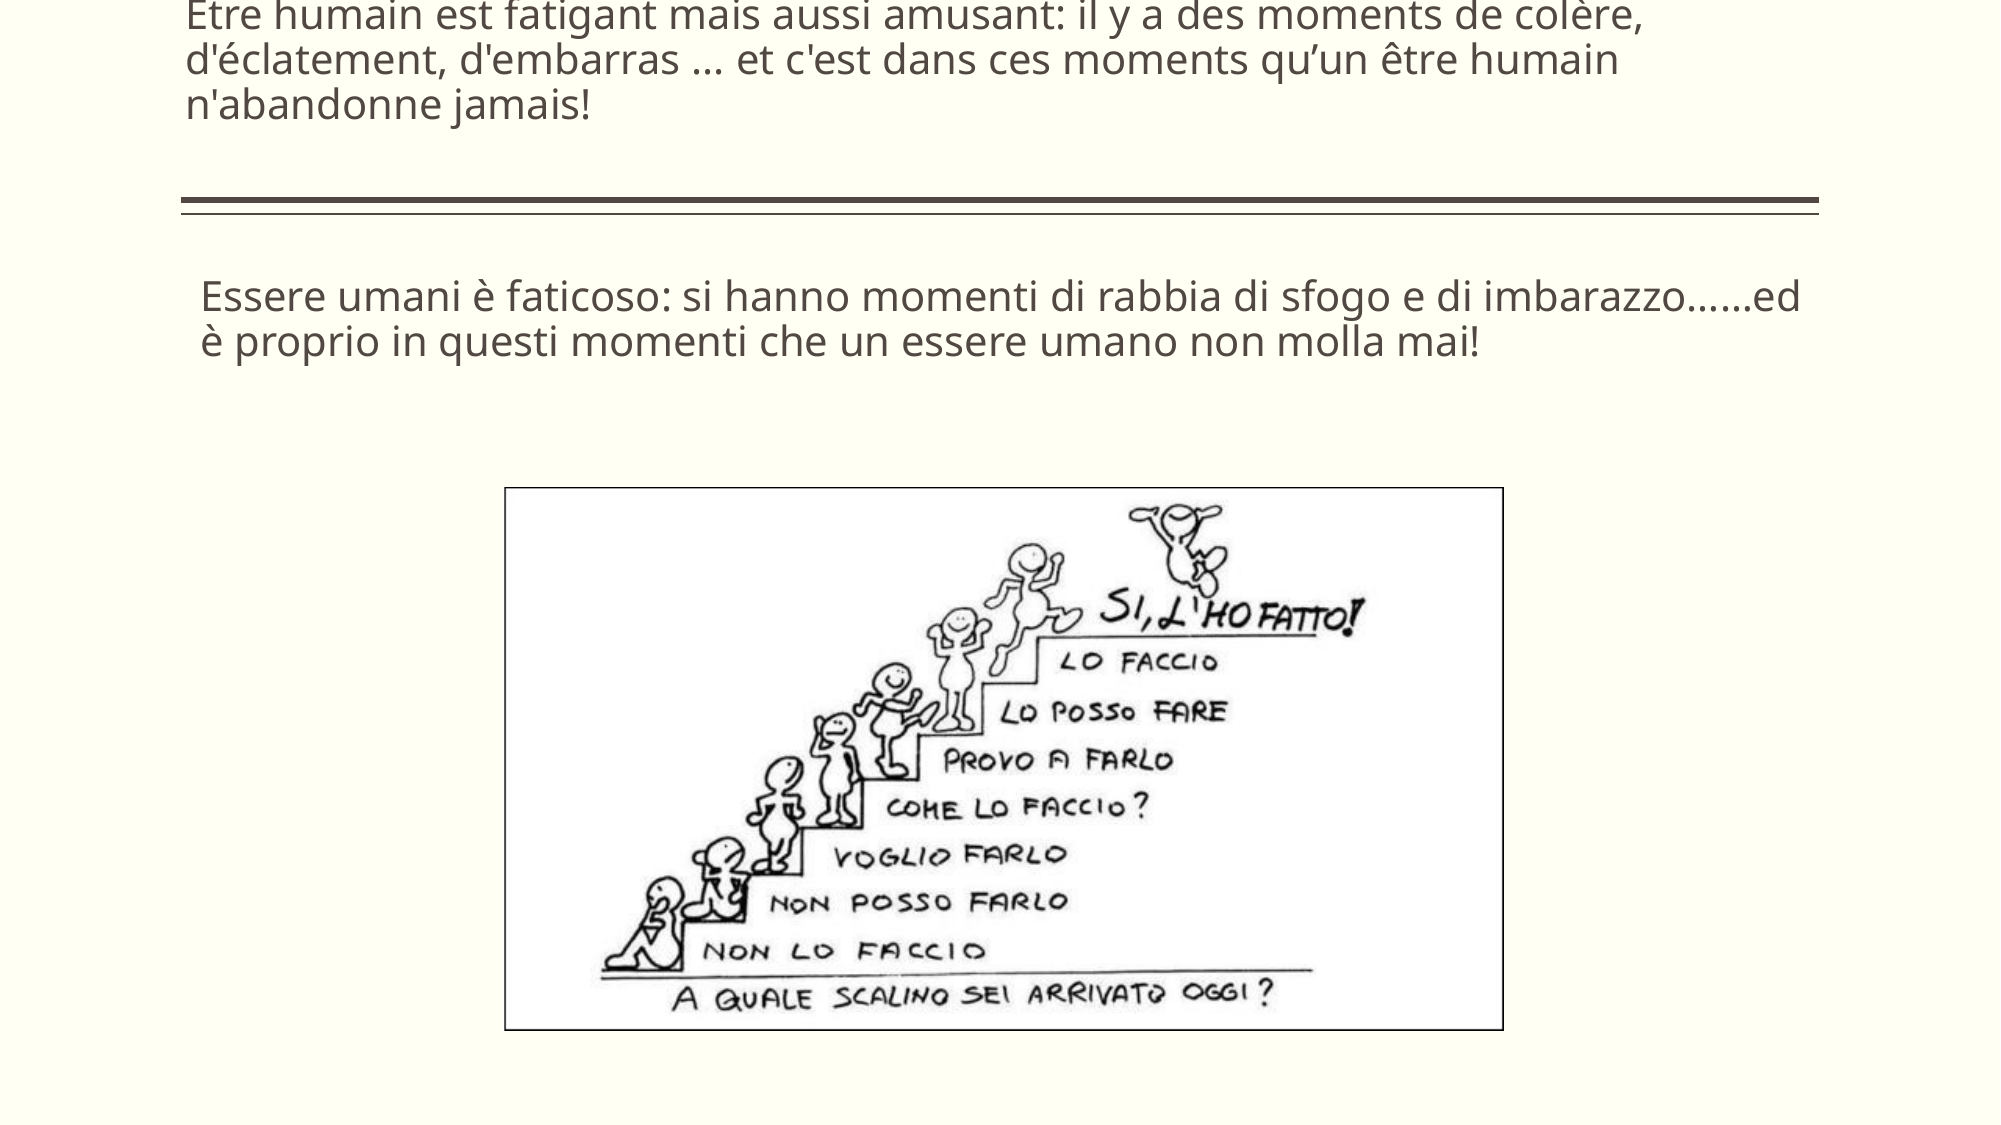

# Être humain est fatigant mais aussi amusant: il y a des moments de colère, d'éclatement, d'embarras ... et c'est dans ces moments qu’un être humain n'abandonne jamais!
Essere umani è faticoso: si hanno momenti di rabbia di sfogo e di imbarazzo……ed è proprio in questi momenti che un essere umano non molla mai!